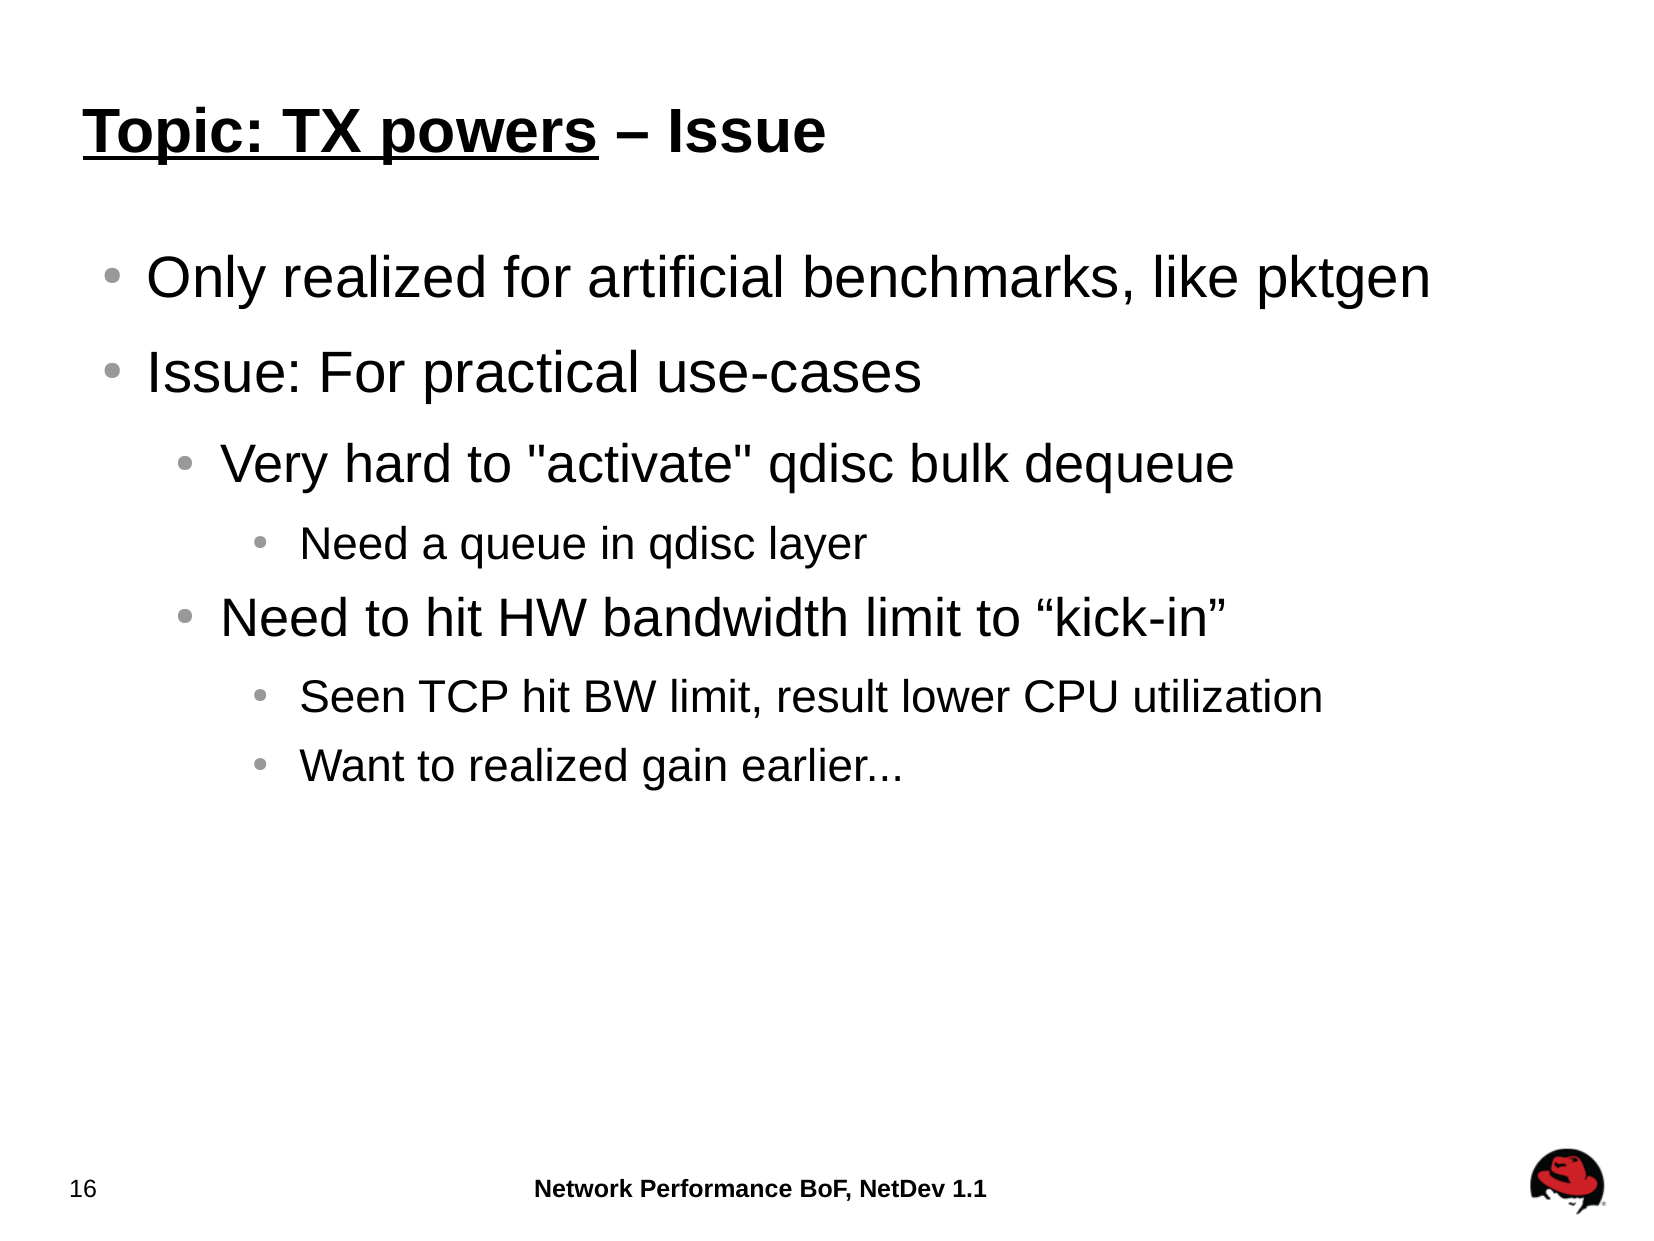

# Topic: TX powers – Issue
Only realized for artificial benchmarks, like pktgen
Issue: For practical use-cases
Very hard to "activate" qdisc bulk dequeue
Need a queue in qdisc layer
Need to hit HW bandwidth limit to “kick-in”
Seen TCP hit BW limit, result lower CPU utilization
Want to realized gain earlier...